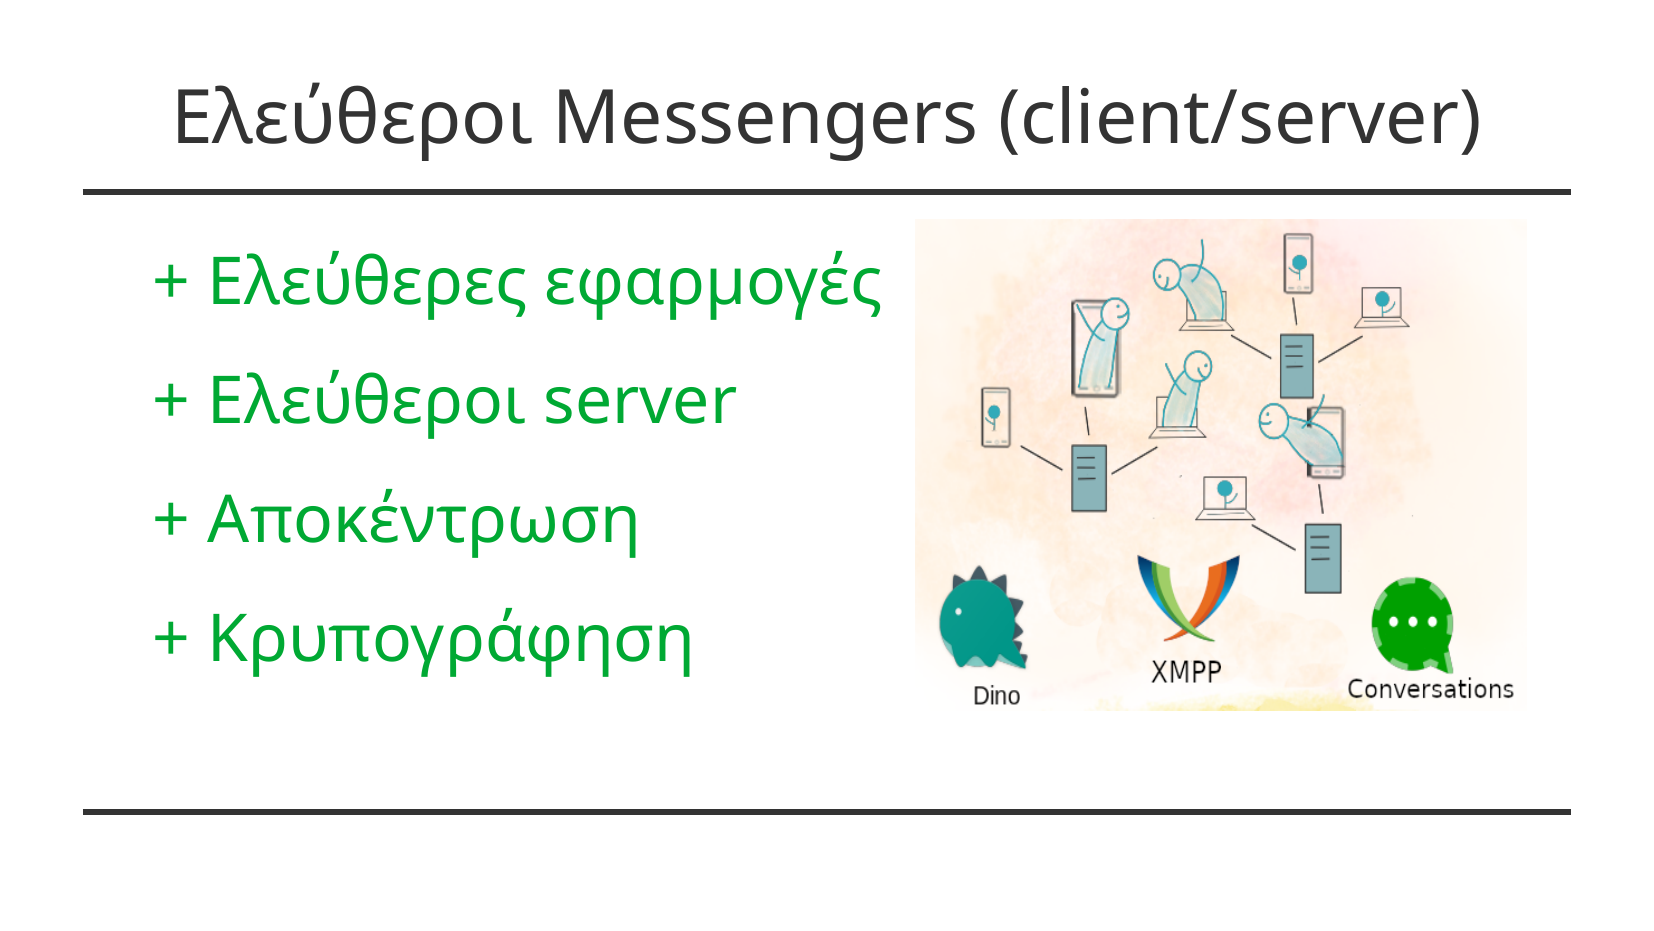

# Ελεύθεροι Messengers (client/server)
+ Ελεύθερες εφαρμογές
+ Ελεύθεροι server
+ Αποκέντρωση
+ Κρυπογράφηση